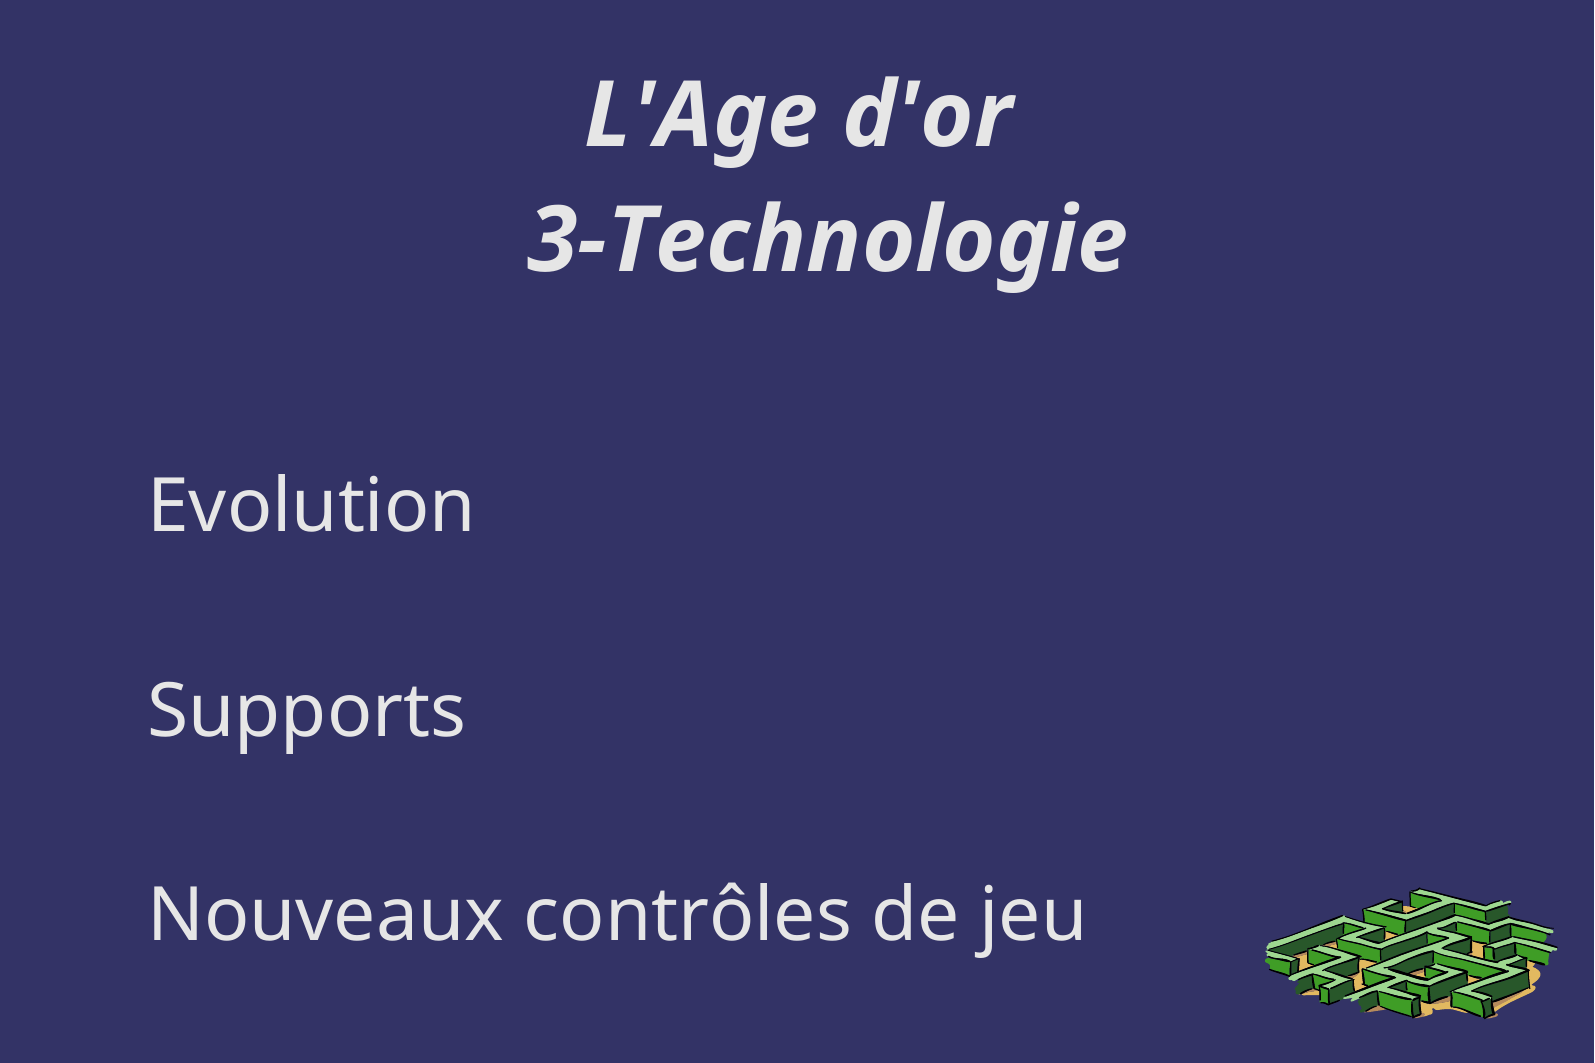

# L'Age d'or 3-Technologie
Evolution
Supports
Nouveaux contrôles de jeu